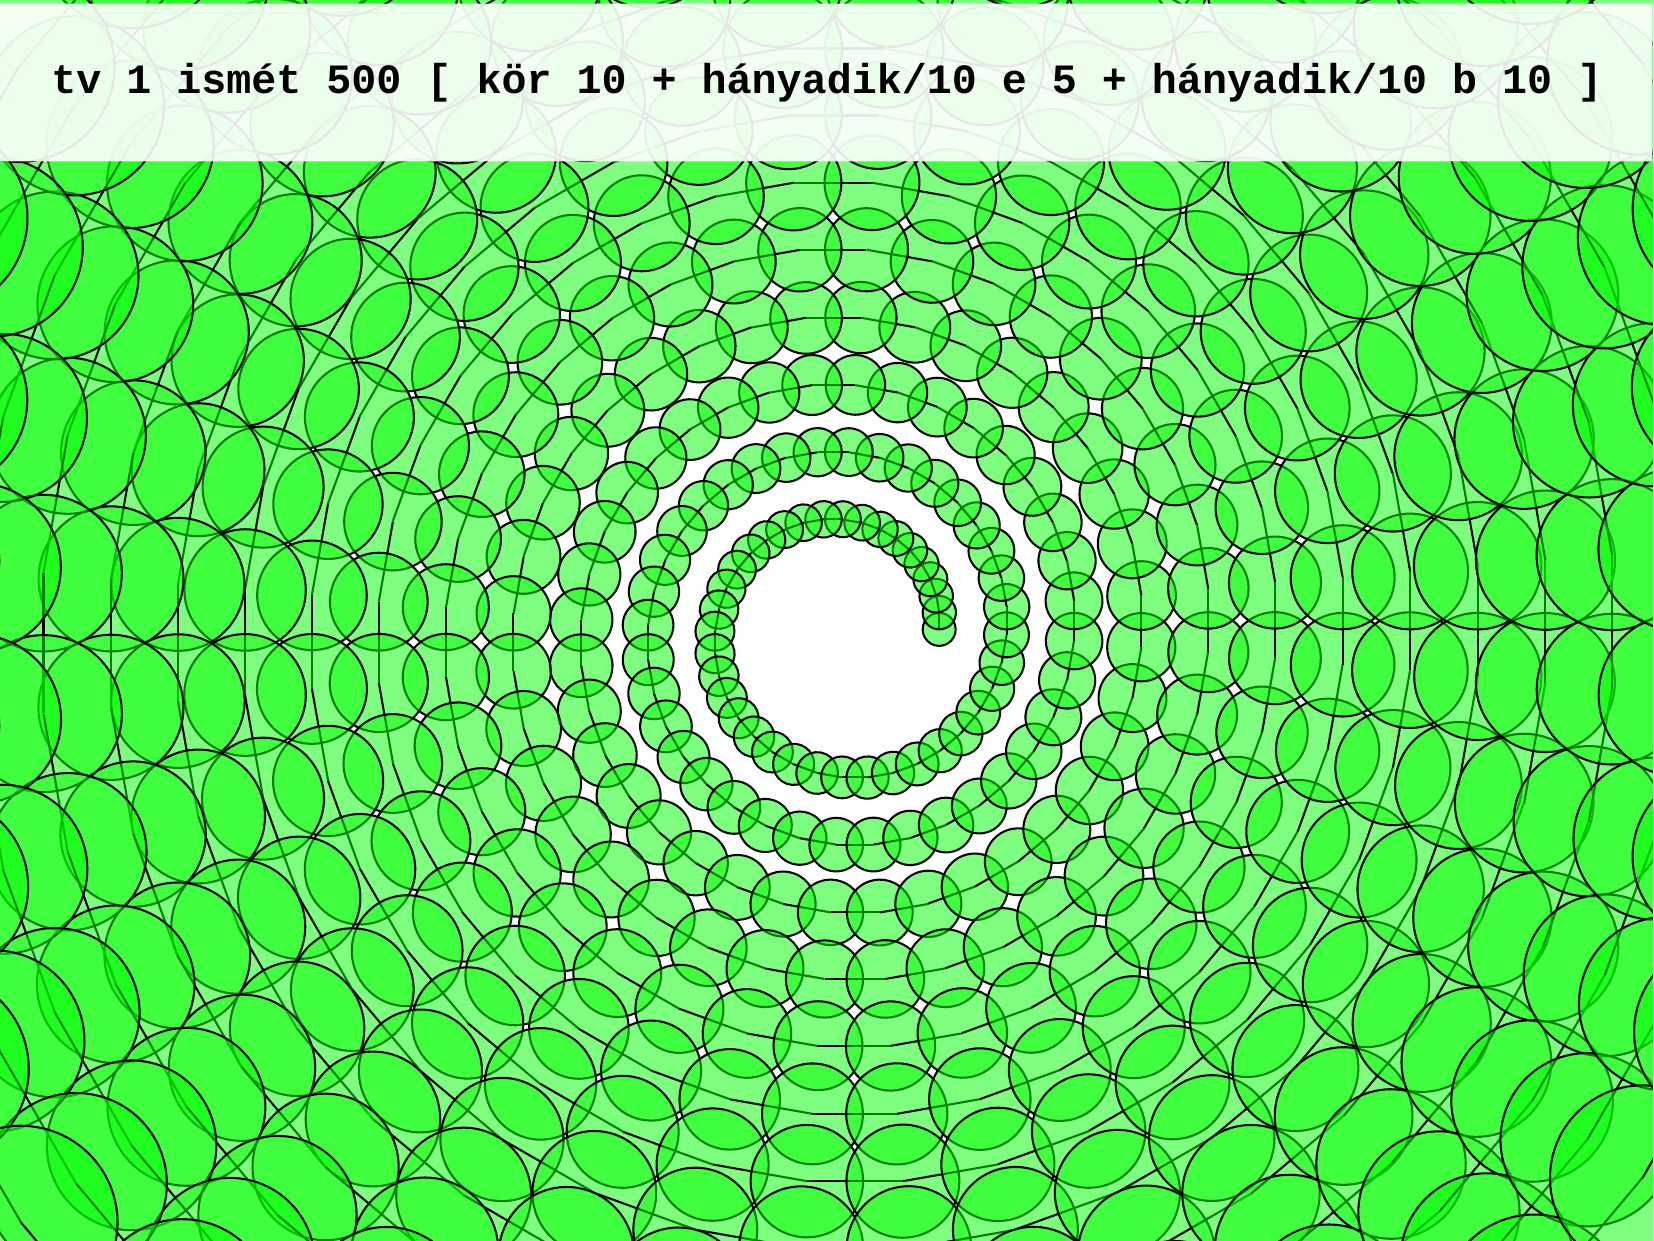

# tv 1 ismét 500 [ kör 10 + hányadik/10 e 5 + hányadik/10 b 10 ]